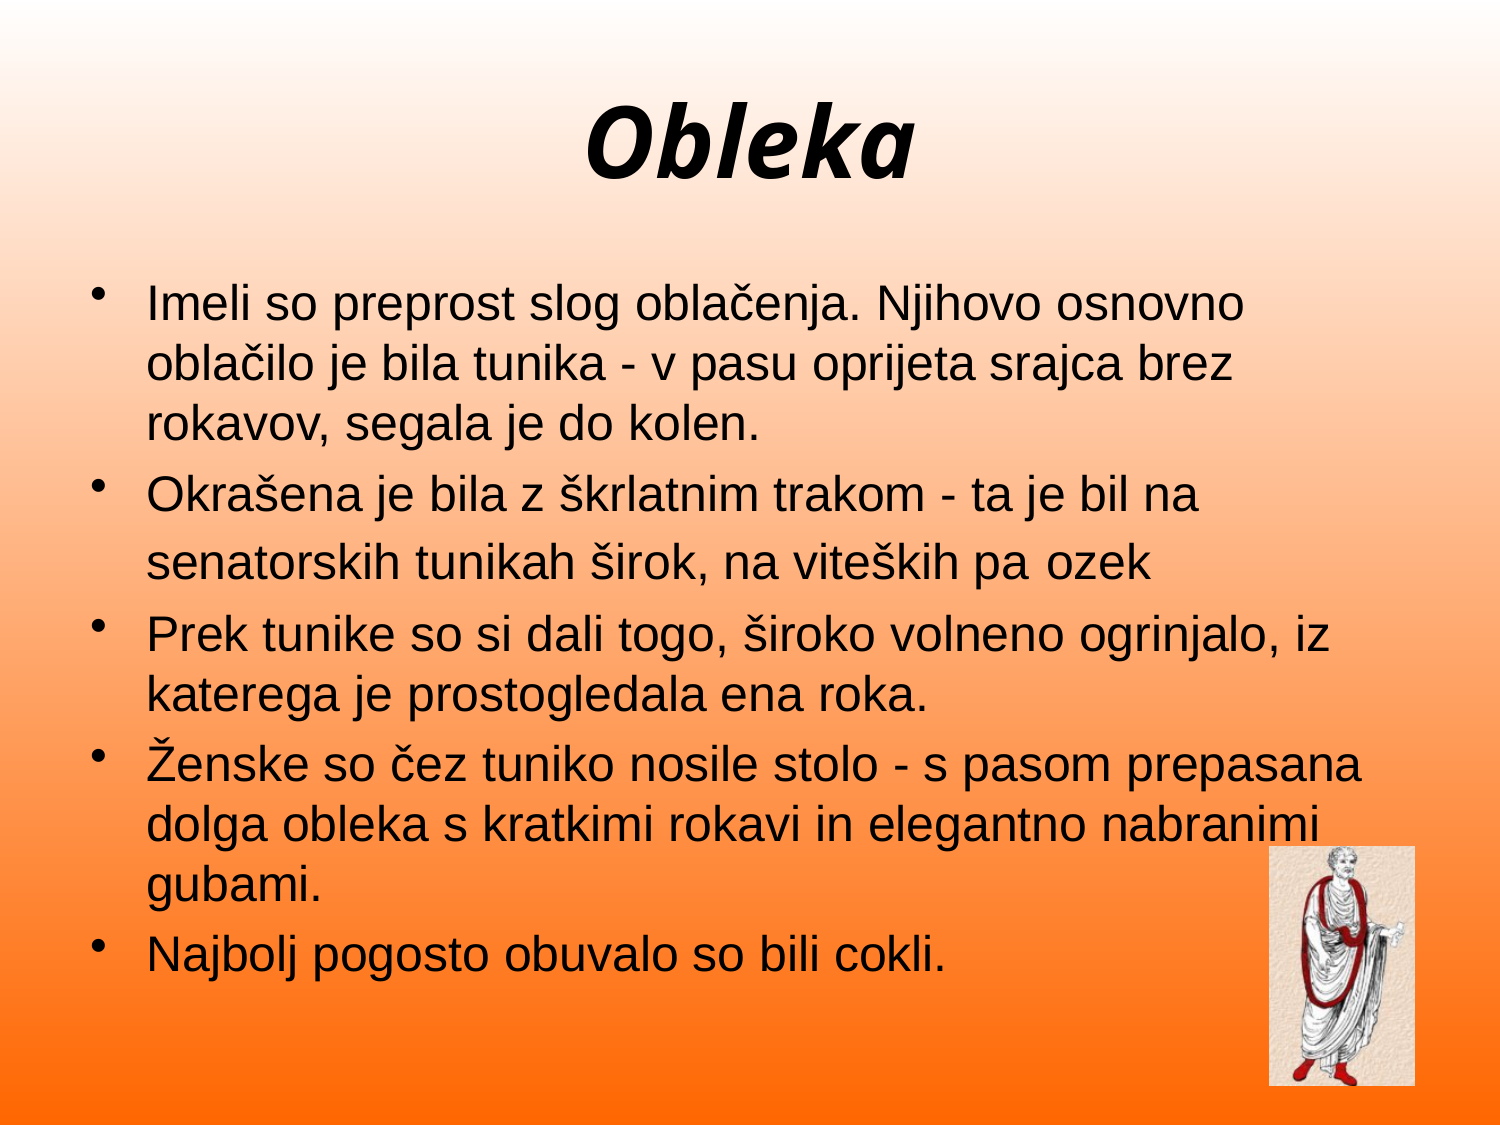

# Obleka
Imeli so preprost slog oblačenja. Njihovo osnovno oblačilo je bila tunika - v pasu oprijeta srajca brez rokavov, segala je do kolen.
Okrašena je bila z škrlatnim trakom - ta je bil na senatorskih tunikah širok, na viteških pa ozek
Prek tunike so si dali togo, široko volneno ogrinjalo, iz katerega je prostogledala ena roka.
Ženske so čez tuniko nosile stolo - s pasom prepasana dolga obleka s kratkimi rokavi in elegantno nabranimi gubami.
Najbolj pogosto obuvalo so bili cokli.